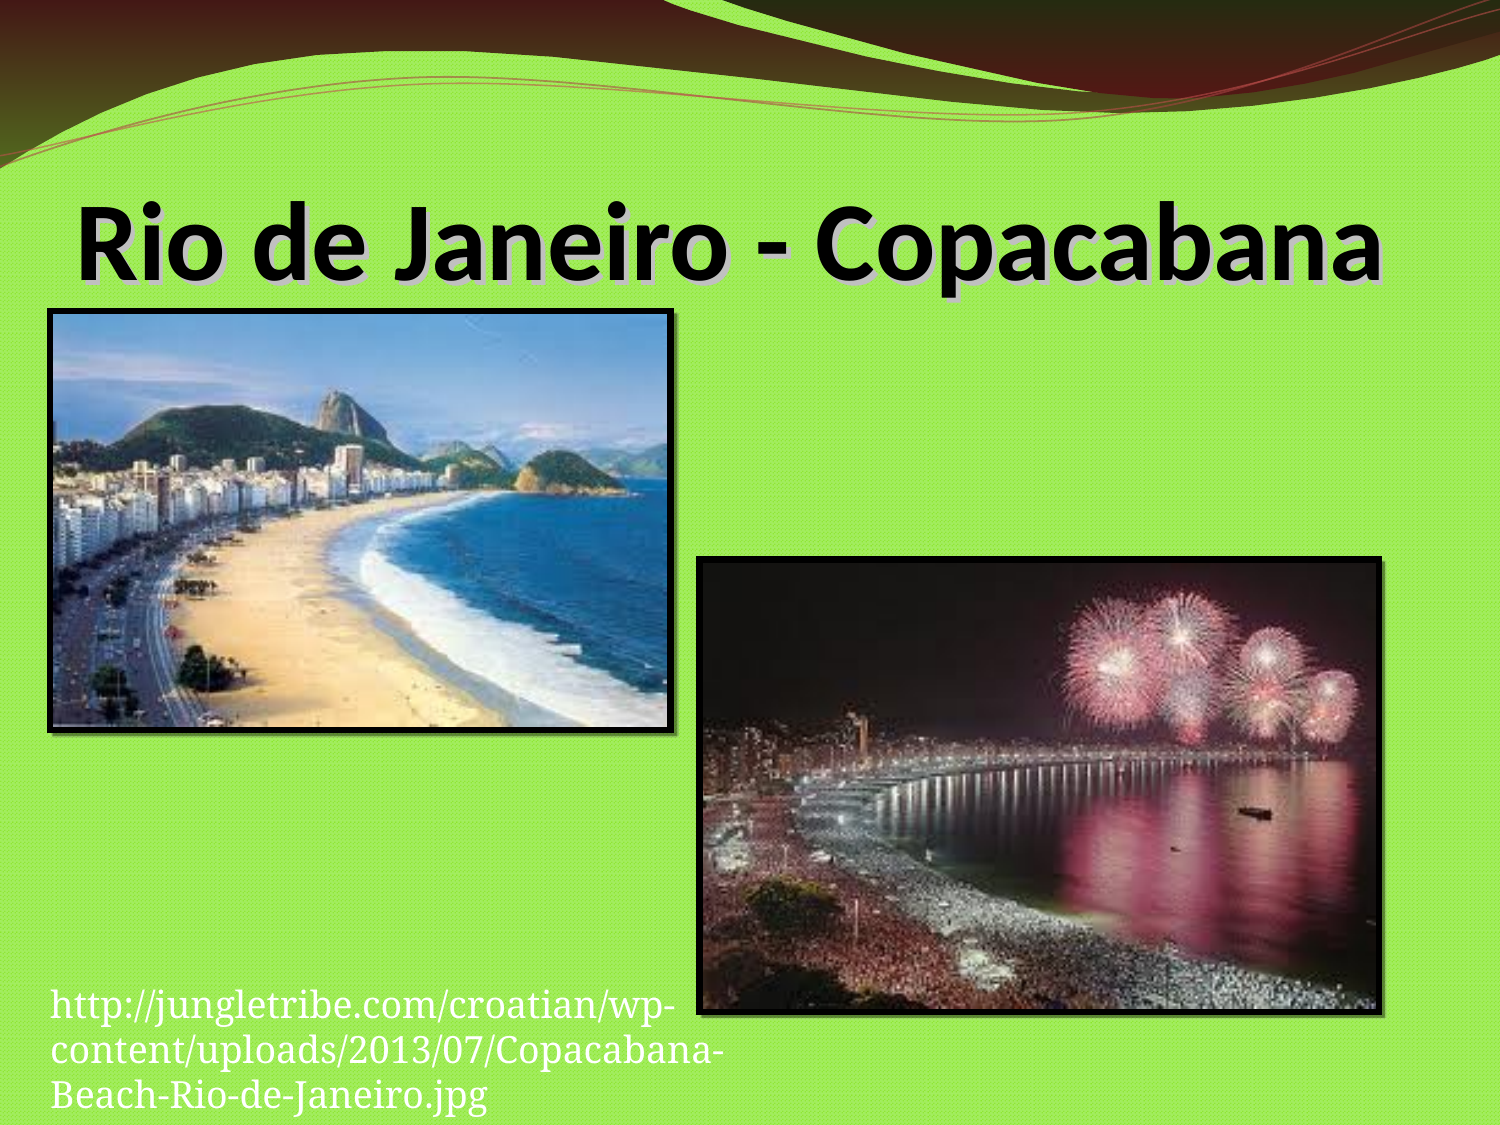

# Rio de Janeiro - Copacabana
http://jungletribe.com/croatian/wp-content/uploads/2013/07/Copacabana-Beach-Rio-de-Janeiro.jpg